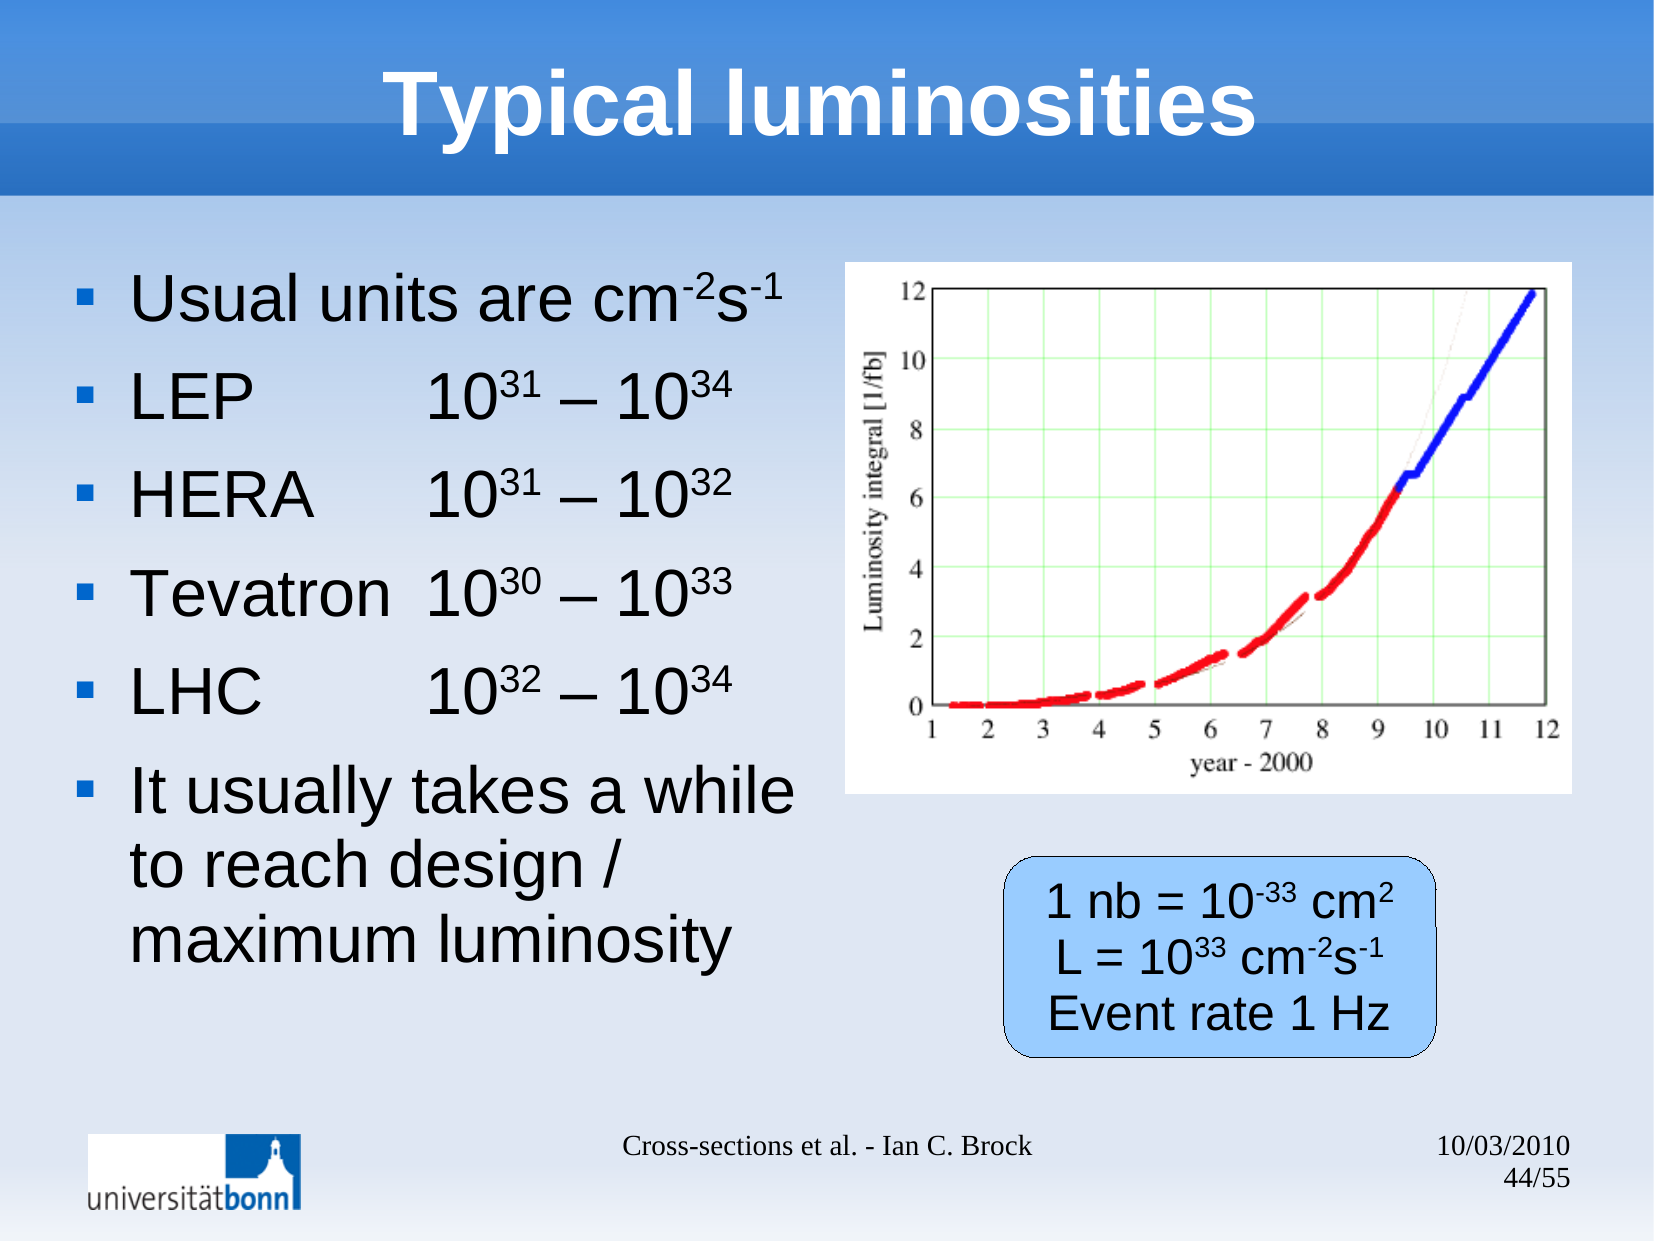

# Typical luminosities
Usual units are cm-2s-1
LEP 			1031 – 1034
HERA		1031 – 1032
Tevatron	1030 – 1033
LHC			1032 – 1034
It usually takes a while to reach design / maximum luminosity
1 nb = 10-33 cm2
L = 1033 cm-2s-1
Event rate 1 Hz
Cross-sections et al. - Ian C. Brock
44